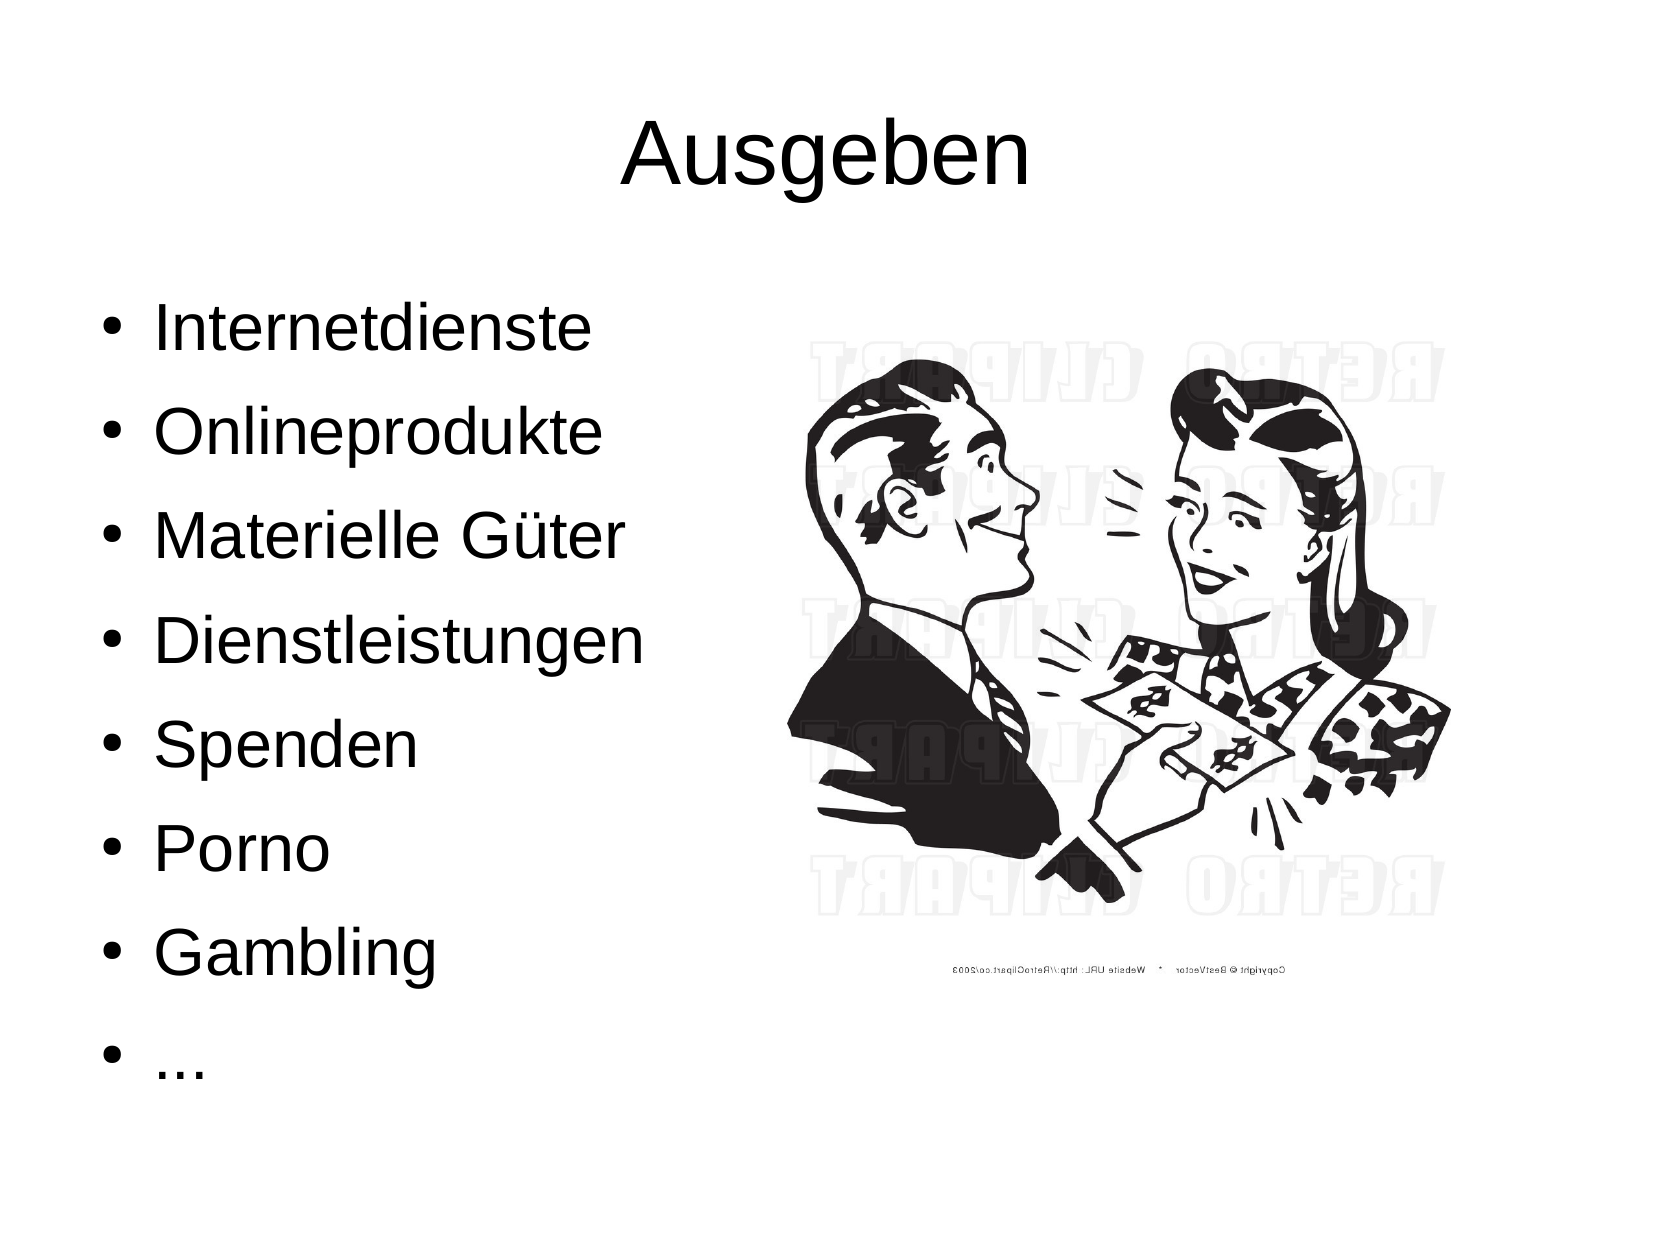

# Ausgeben
Internetdienste
Onlineprodukte
Materielle Güter
Dienstleistungen
Spenden
Porno
Gambling
...